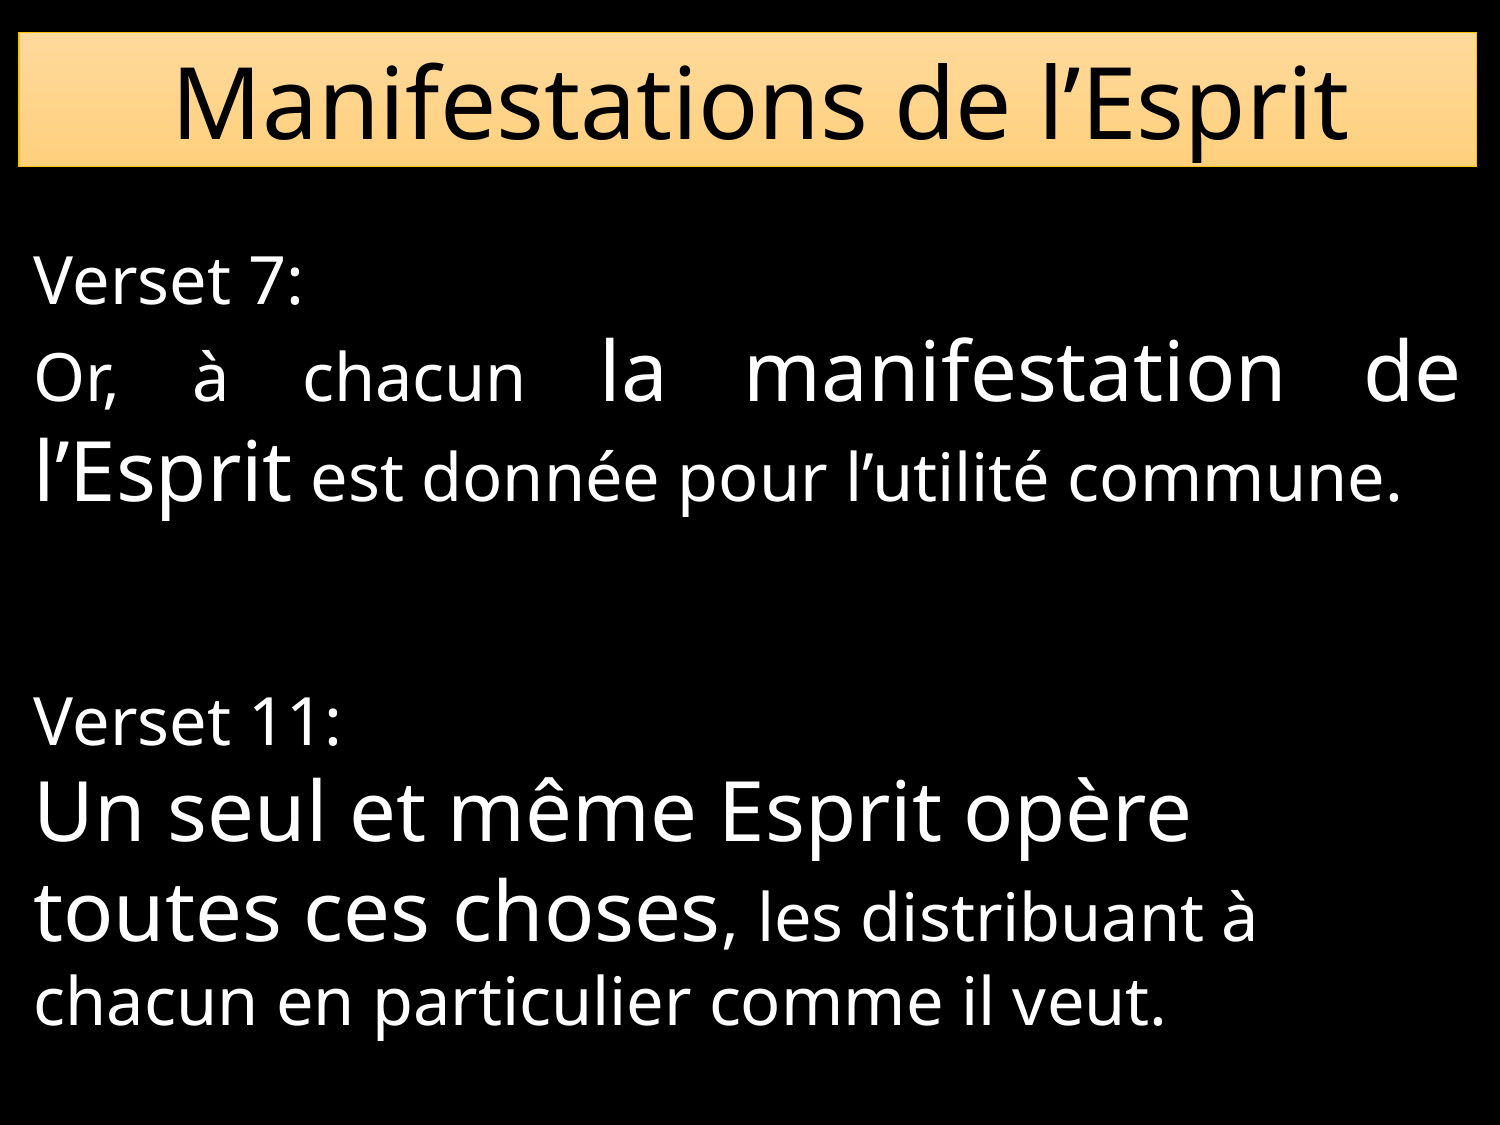

Manifestations de l’Esprit
Verset 7:
Or, à chacun la manifestation de l’Esprit est donnée pour l’utilité commune.
Verset 11:
Un seul et même Esprit opère toutes ces choses, les distribuant à chacun en particulier comme il veut.